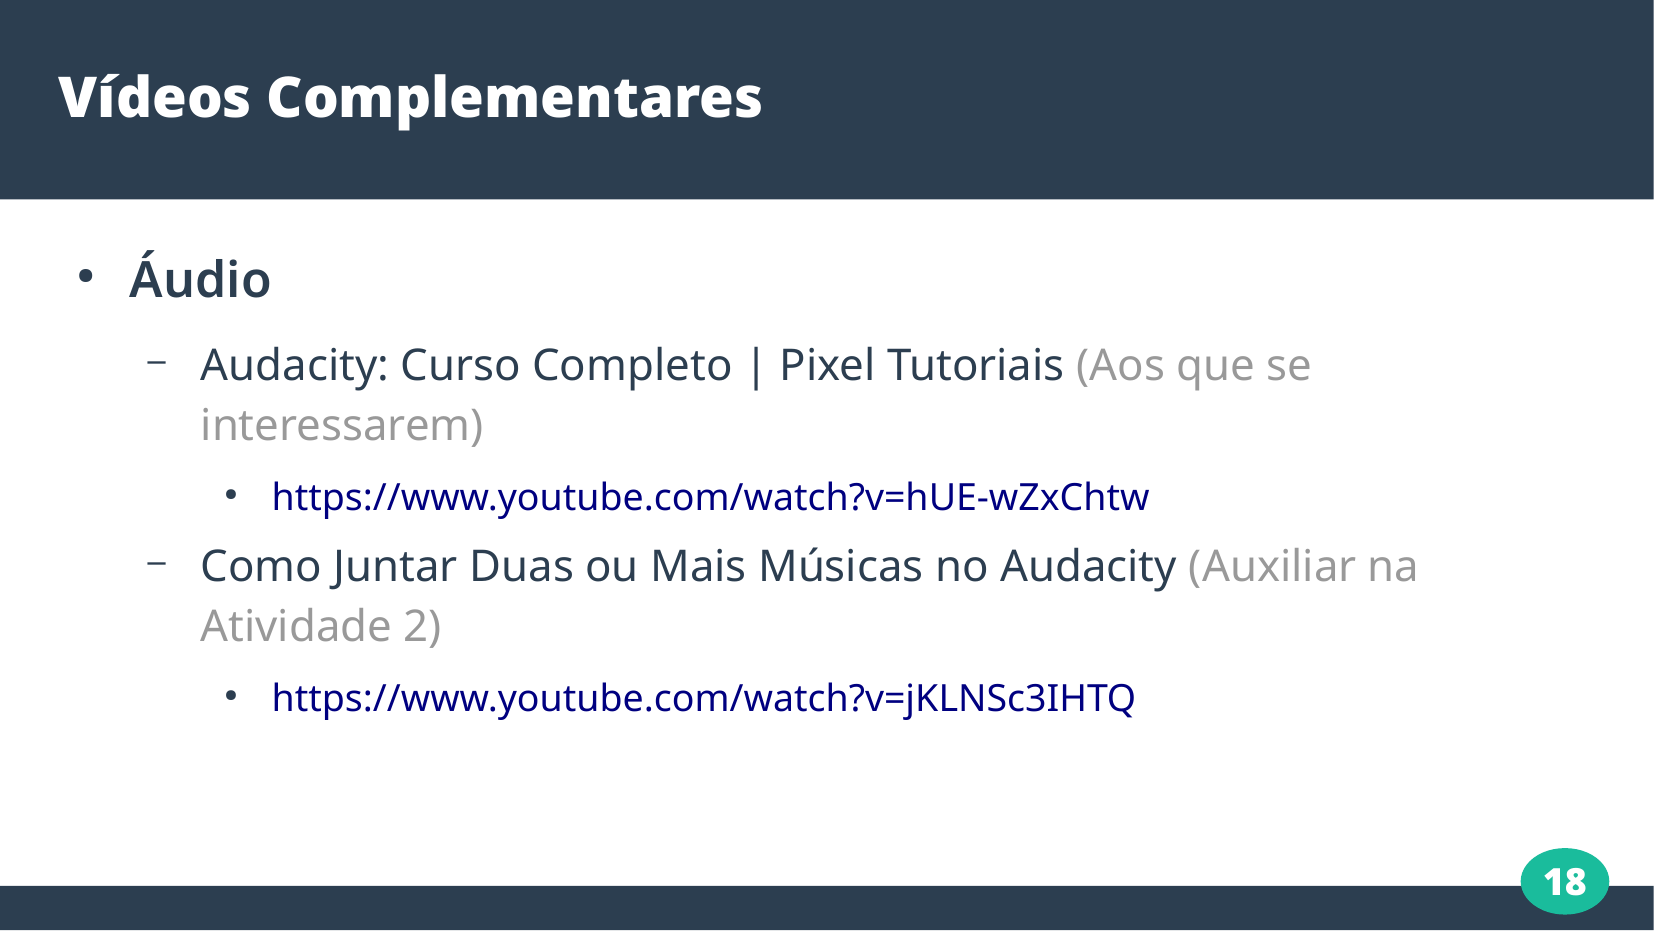

# Vídeos Complementares
Áudio
Audacity: Curso Completo | Pixel Tutoriais (Aos que se interessarem)
https://www.youtube.com/watch?v=hUE-wZxChtw
Como Juntar Duas ou Mais Músicas no Audacity (Auxiliar na Atividade 2)
https://www.youtube.com/watch?v=jKLNSc3IHTQ
18